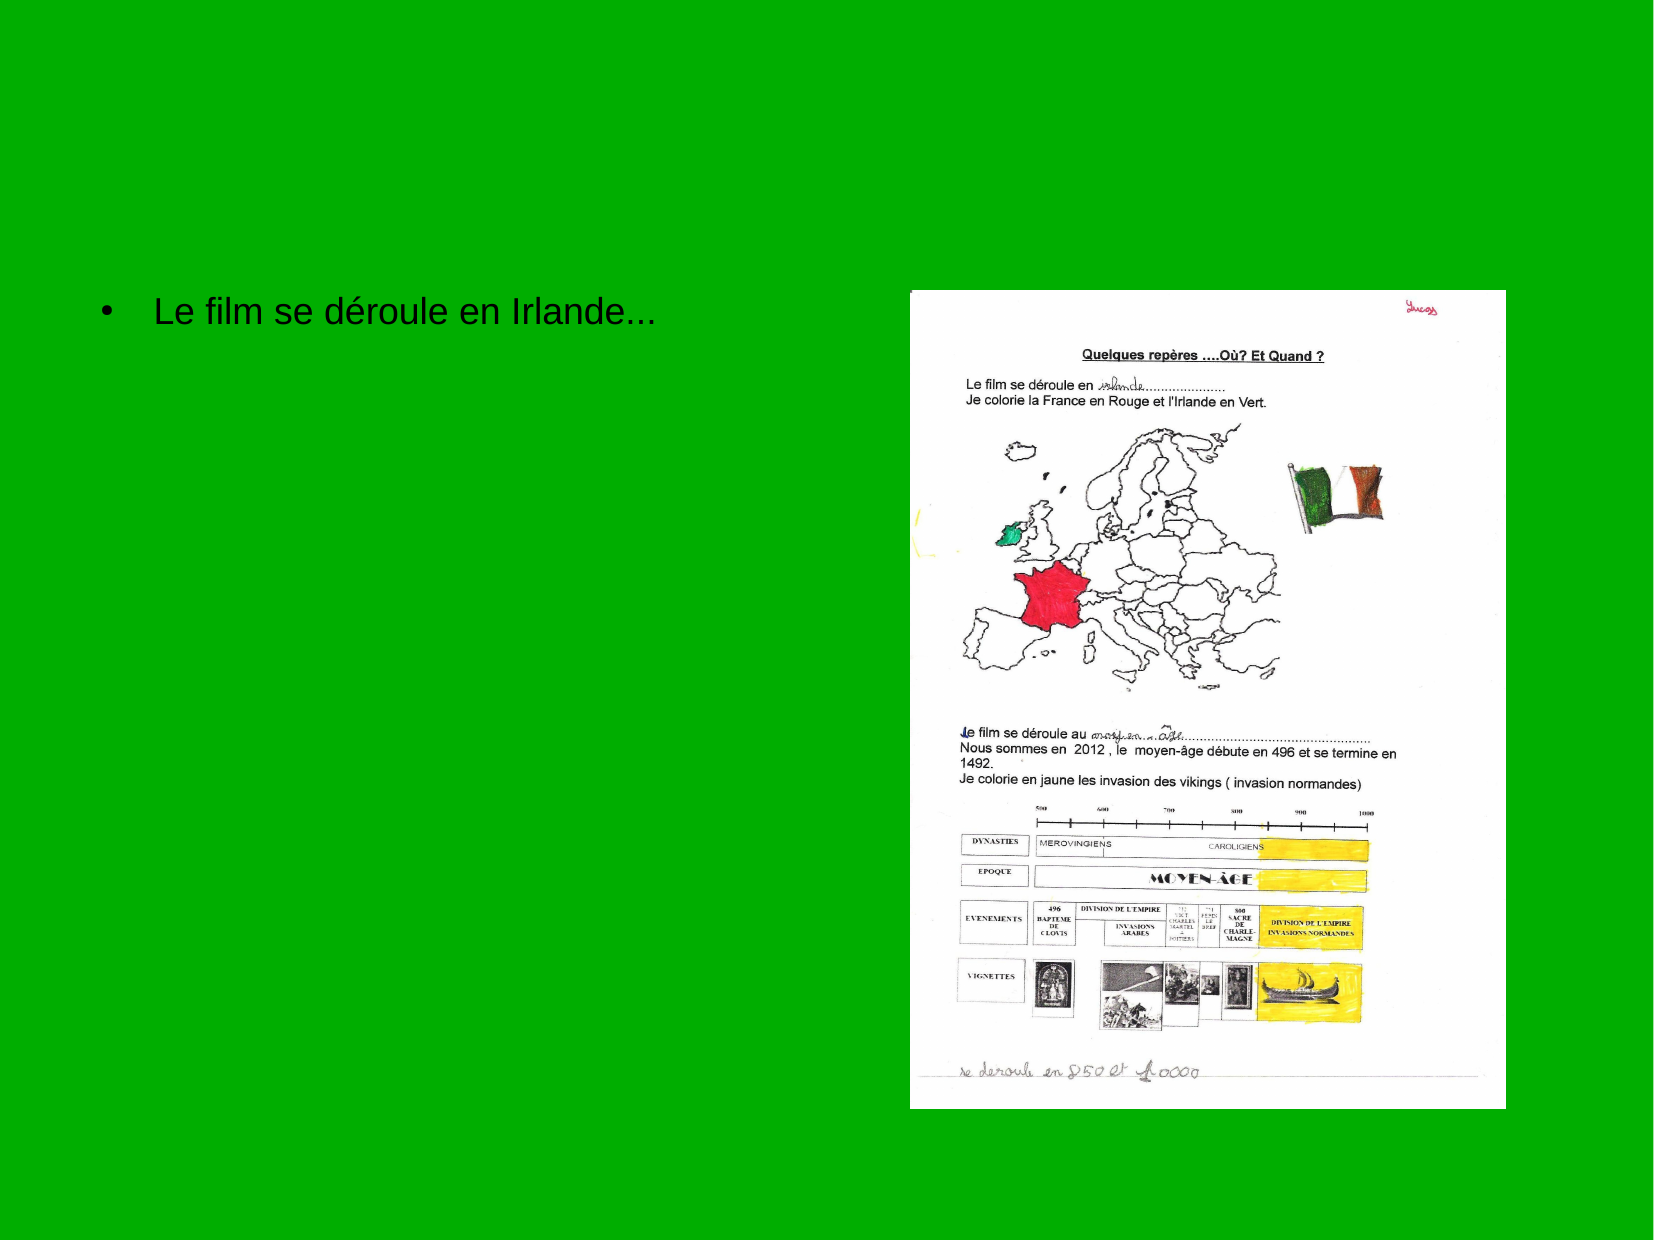

#
Le film se déroule en Irlande...